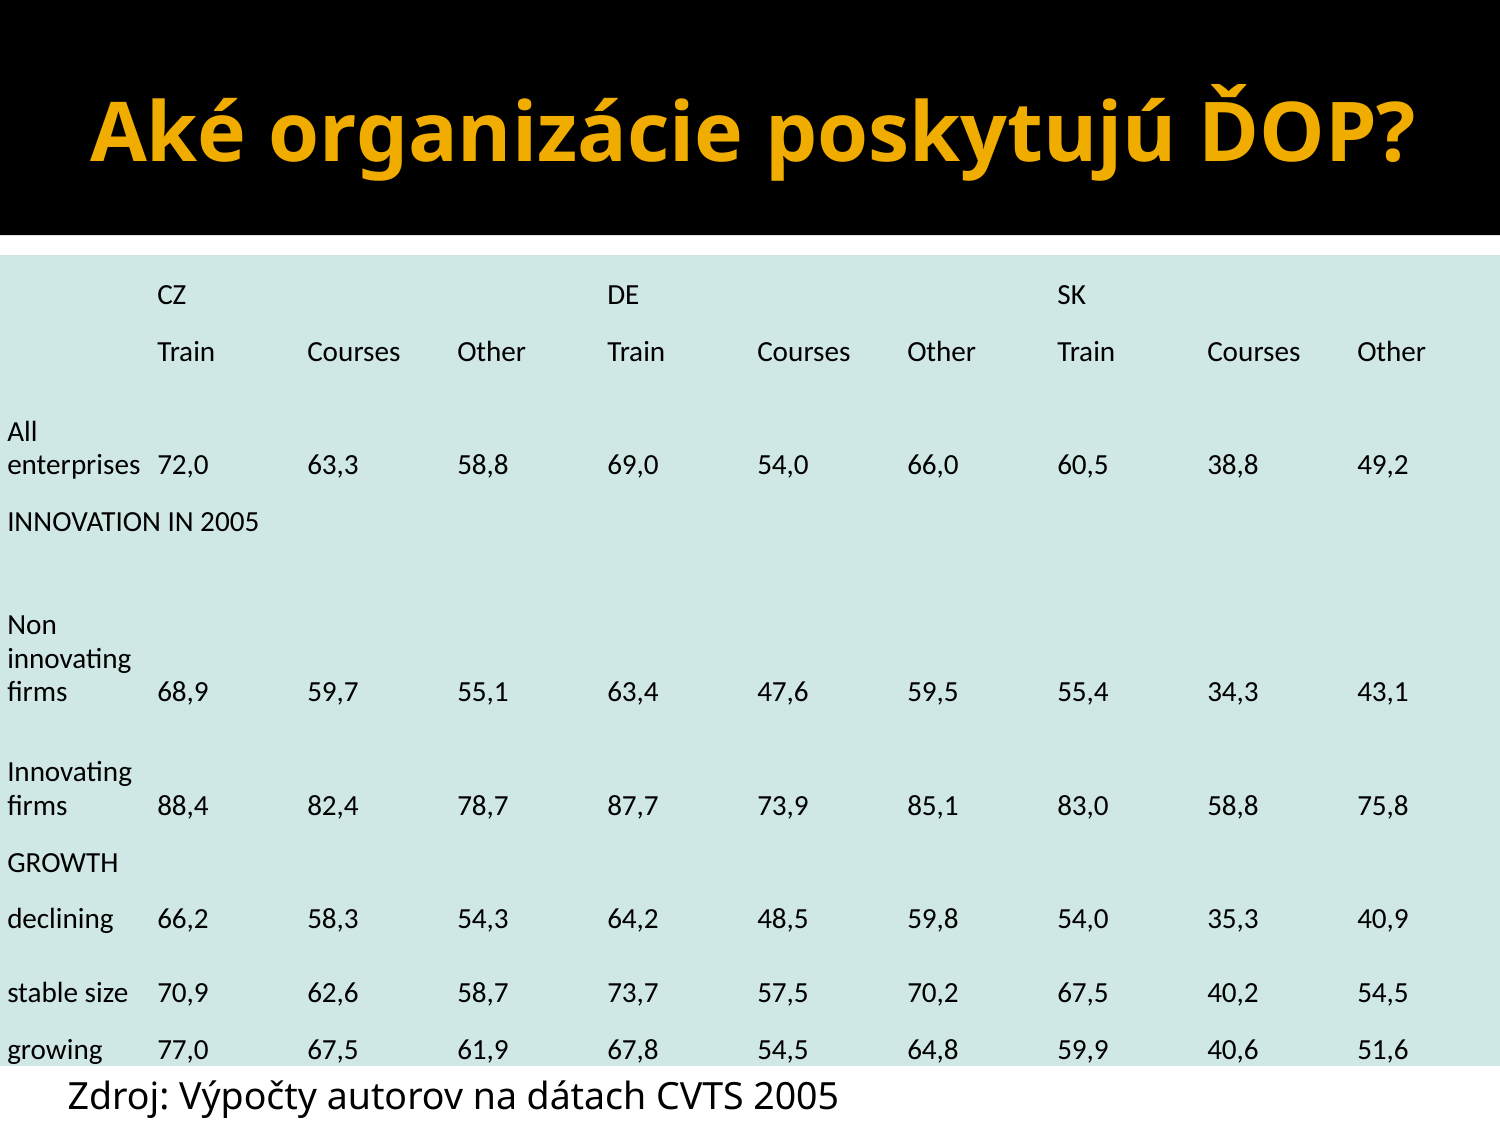

# Aké organizácie poskytujú ĎOP?
| | CZ | | | DE | | | SK | | |
| --- | --- | --- | --- | --- | --- | --- | --- | --- | --- |
| | Train | Courses | Other | Train | Courses | Other | Train | Courses | Other |
| All enterprises | 72,0 | 63,3 | 58,8 | 69,0 | 54,0 | 66,0 | 60,5 | 38,8 | 49,2 |
| INNOVATION IN 2005 | | | | | | | | | |
| Non innovating firms | 68,9 | 59,7 | 55,1 | 63,4 | 47,6 | 59,5 | 55,4 | 34,3 | 43,1 |
| Innovating firms | 88,4 | 82,4 | 78,7 | 87,7 | 73,9 | 85,1 | 83,0 | 58,8 | 75,8 |
| GROWTH | | | | | | | | | |
| declining | 66,2 | 58,3 | 54,3 | 64,2 | 48,5 | 59,8 | 54,0 | 35,3 | 40,9 |
| stable size | 70,9 | 62,6 | 58,7 | 73,7 | 57,5 | 70,2 | 67,5 | 40,2 | 54,5 |
| growing | 77,0 | 67,5 | 61,9 | 67,8 | 54,5 | 64,8 | 59,9 | 40,6 | 51,6 |
Zdroj: Výpočty autorov na dátach CVTS 2005